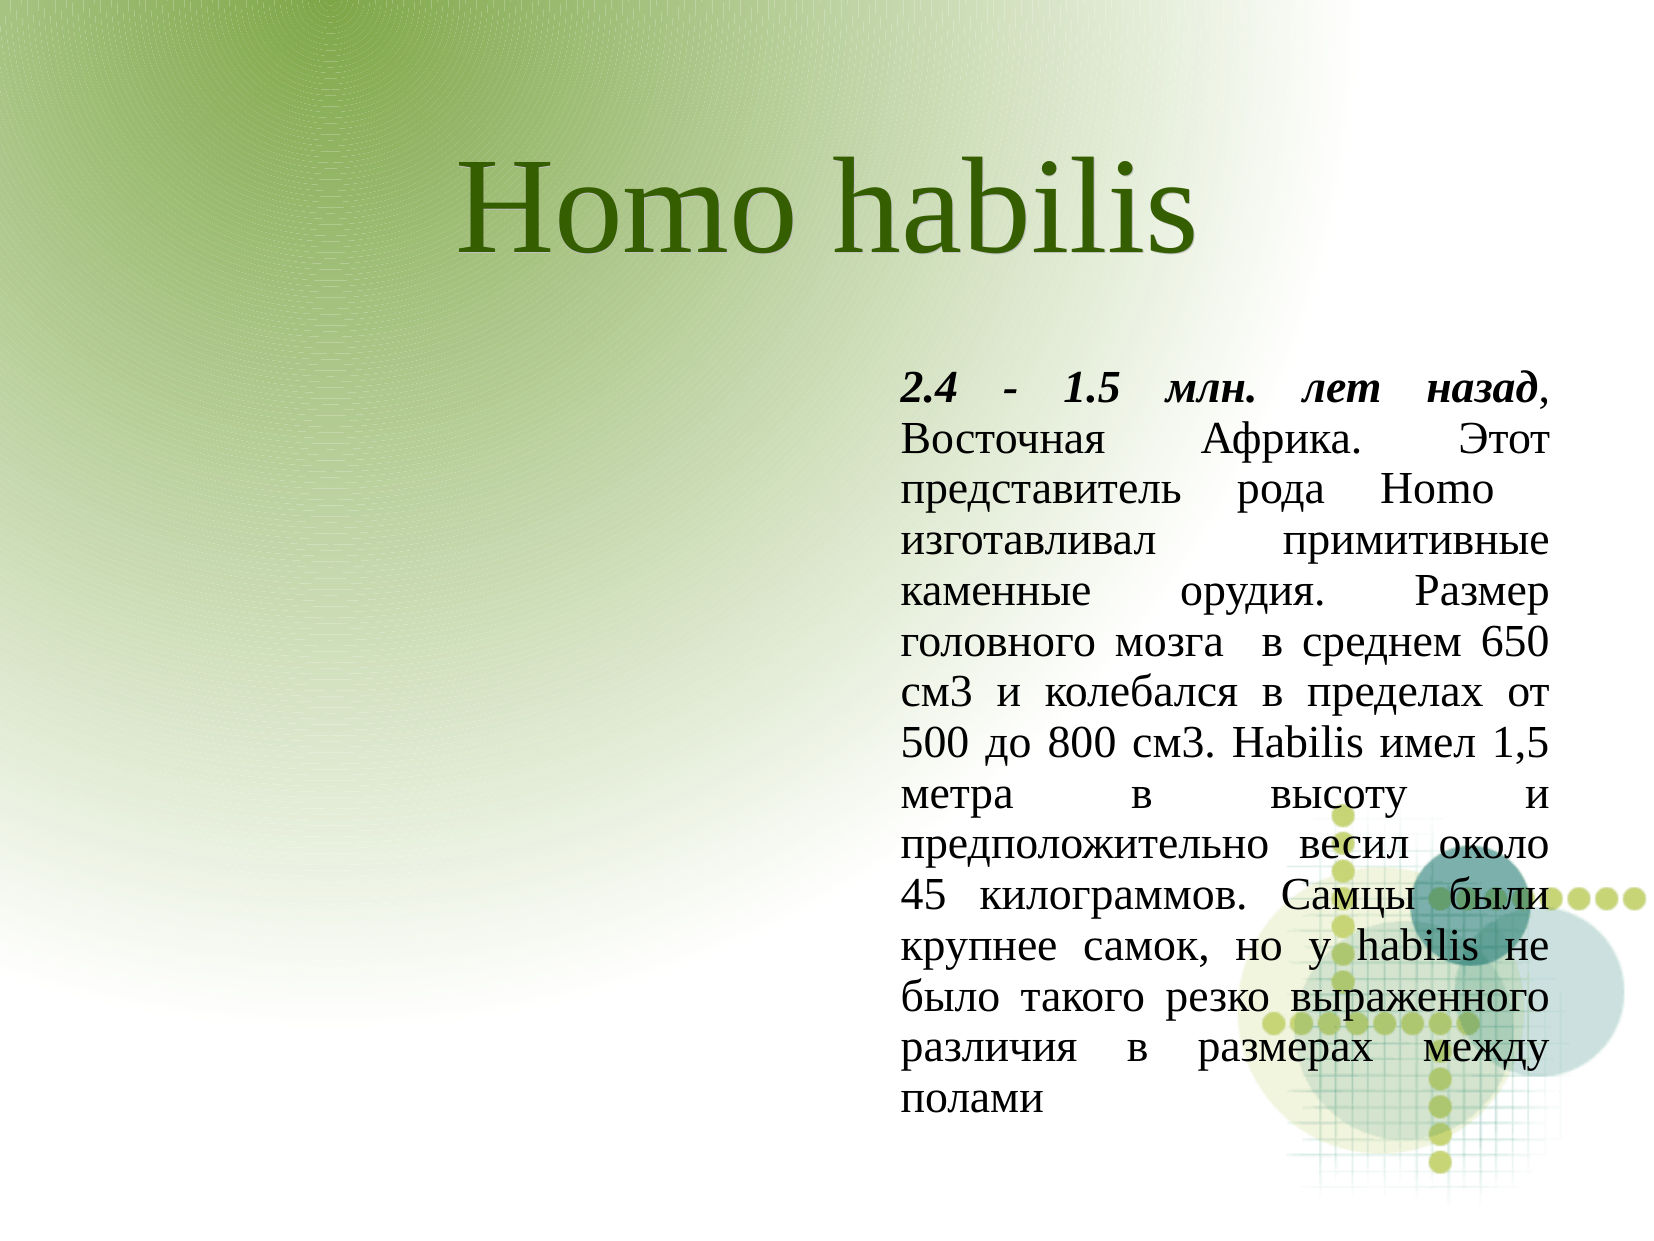

# Homo habilis
2.4 - 1.5 млн. лет назад, Восточная Африка. Этот представитель рода Homo изготавливал примитивные каменные орудия. Размер головного мозга в среднем 650 см3 и колебался в пределах от 500 до 800 см3. Habilis имел 1,5 метра в высоту и предположительно весил около 45 килограммов. Самцы были крупнее самок, но у habilis не было такого резко выраженного различия в размерах между полами